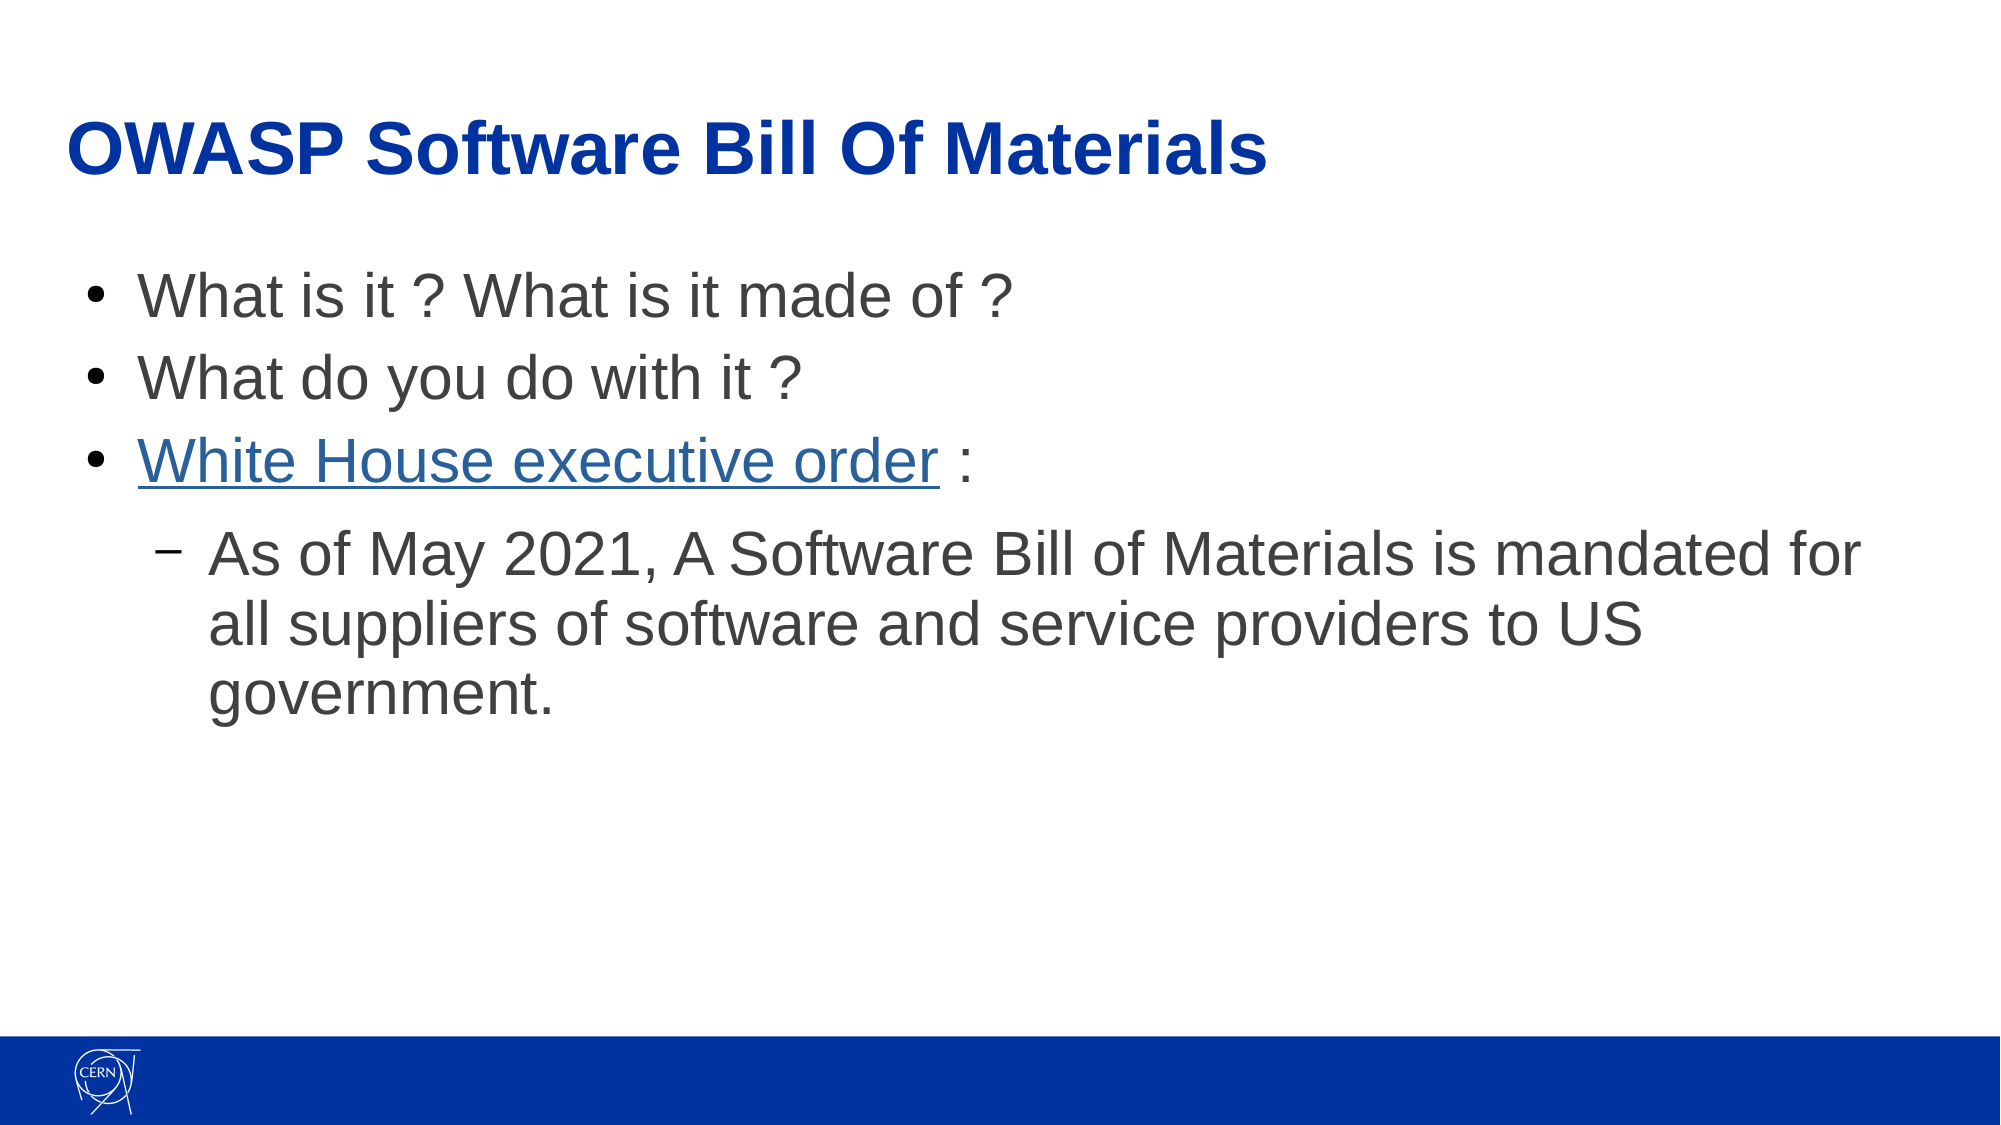

# OWASP Software Bill Of Materials
What is it ? What is it made of ?
What do you do with it ?
White House executive order :
As of May 2021, A Software Bill of Materials is mandated for all suppliers of software and service providers to US government.